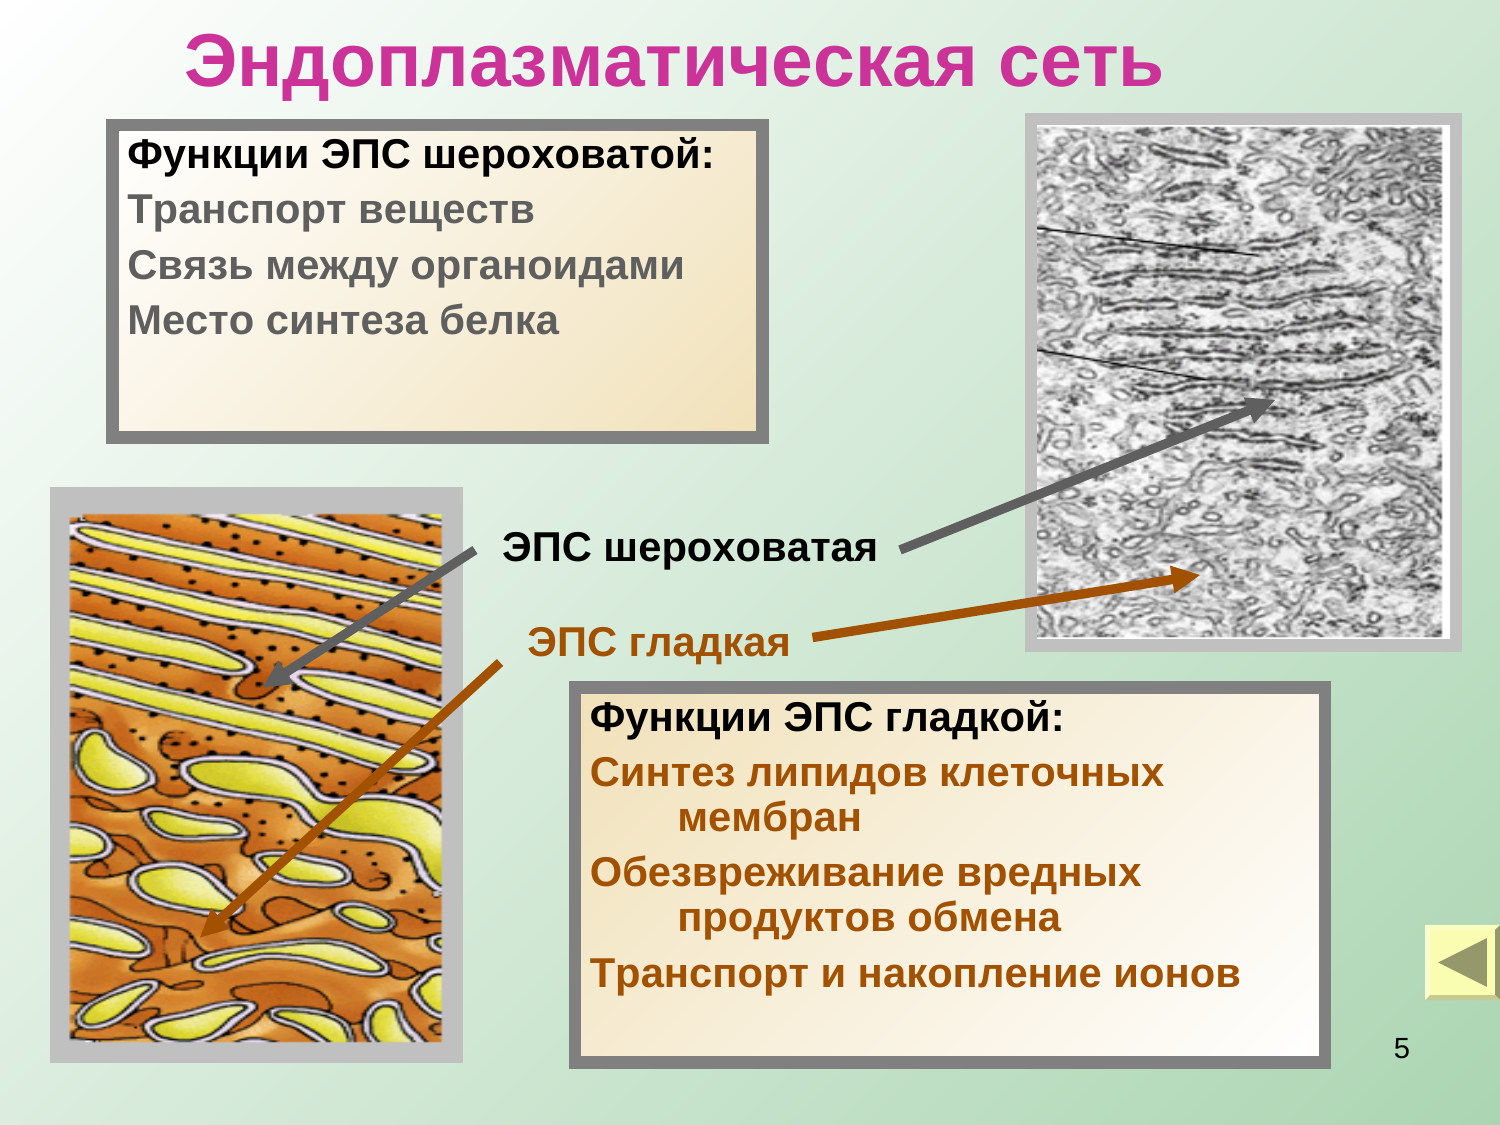

Эндоплазматическая сеть
Функции ЭПС шероховатой:
Транспорт веществ
Связь между органоидами
Место синтеза белка
ЭПС шероховатая
ЭПС гладкая
Функции ЭПС гладкой:
Синтез липидов клеточных мембран
Обезвреживание вредных продуктов обмена
Транспорт и накопление ионов
5